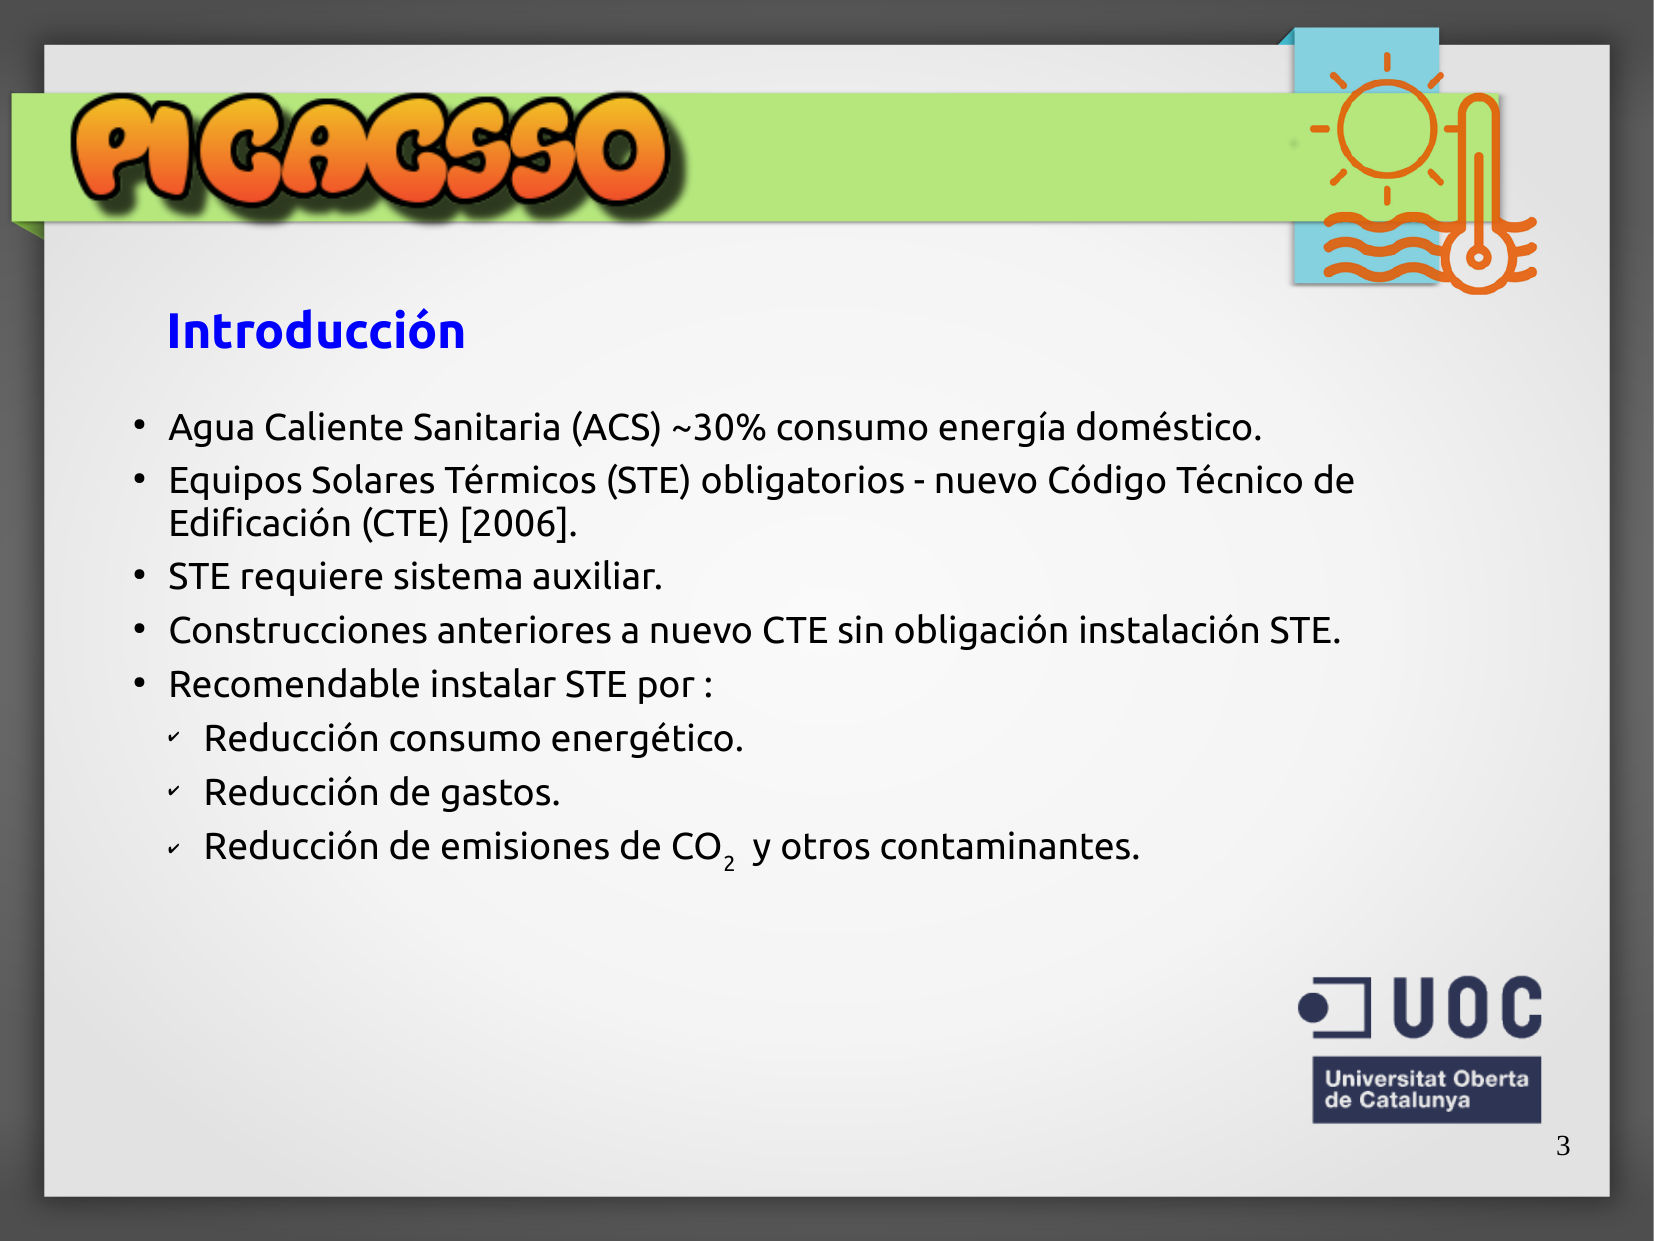

Introducción
Agua Caliente Sanitaria (ACS) ~30% consumo energía doméstico.
Equipos Solares Térmicos (STE) obligatorios - nuevo Código Técnico de Edificación (CTE) [2006].
STE requiere sistema auxiliar.
Construcciones anteriores a nuevo CTE sin obligación instalación STE.
Recomendable instalar STE por :
Reducción consumo energético.
Reducción de gastos.
Reducción de emisiones de CO2 y otros contaminantes.
3